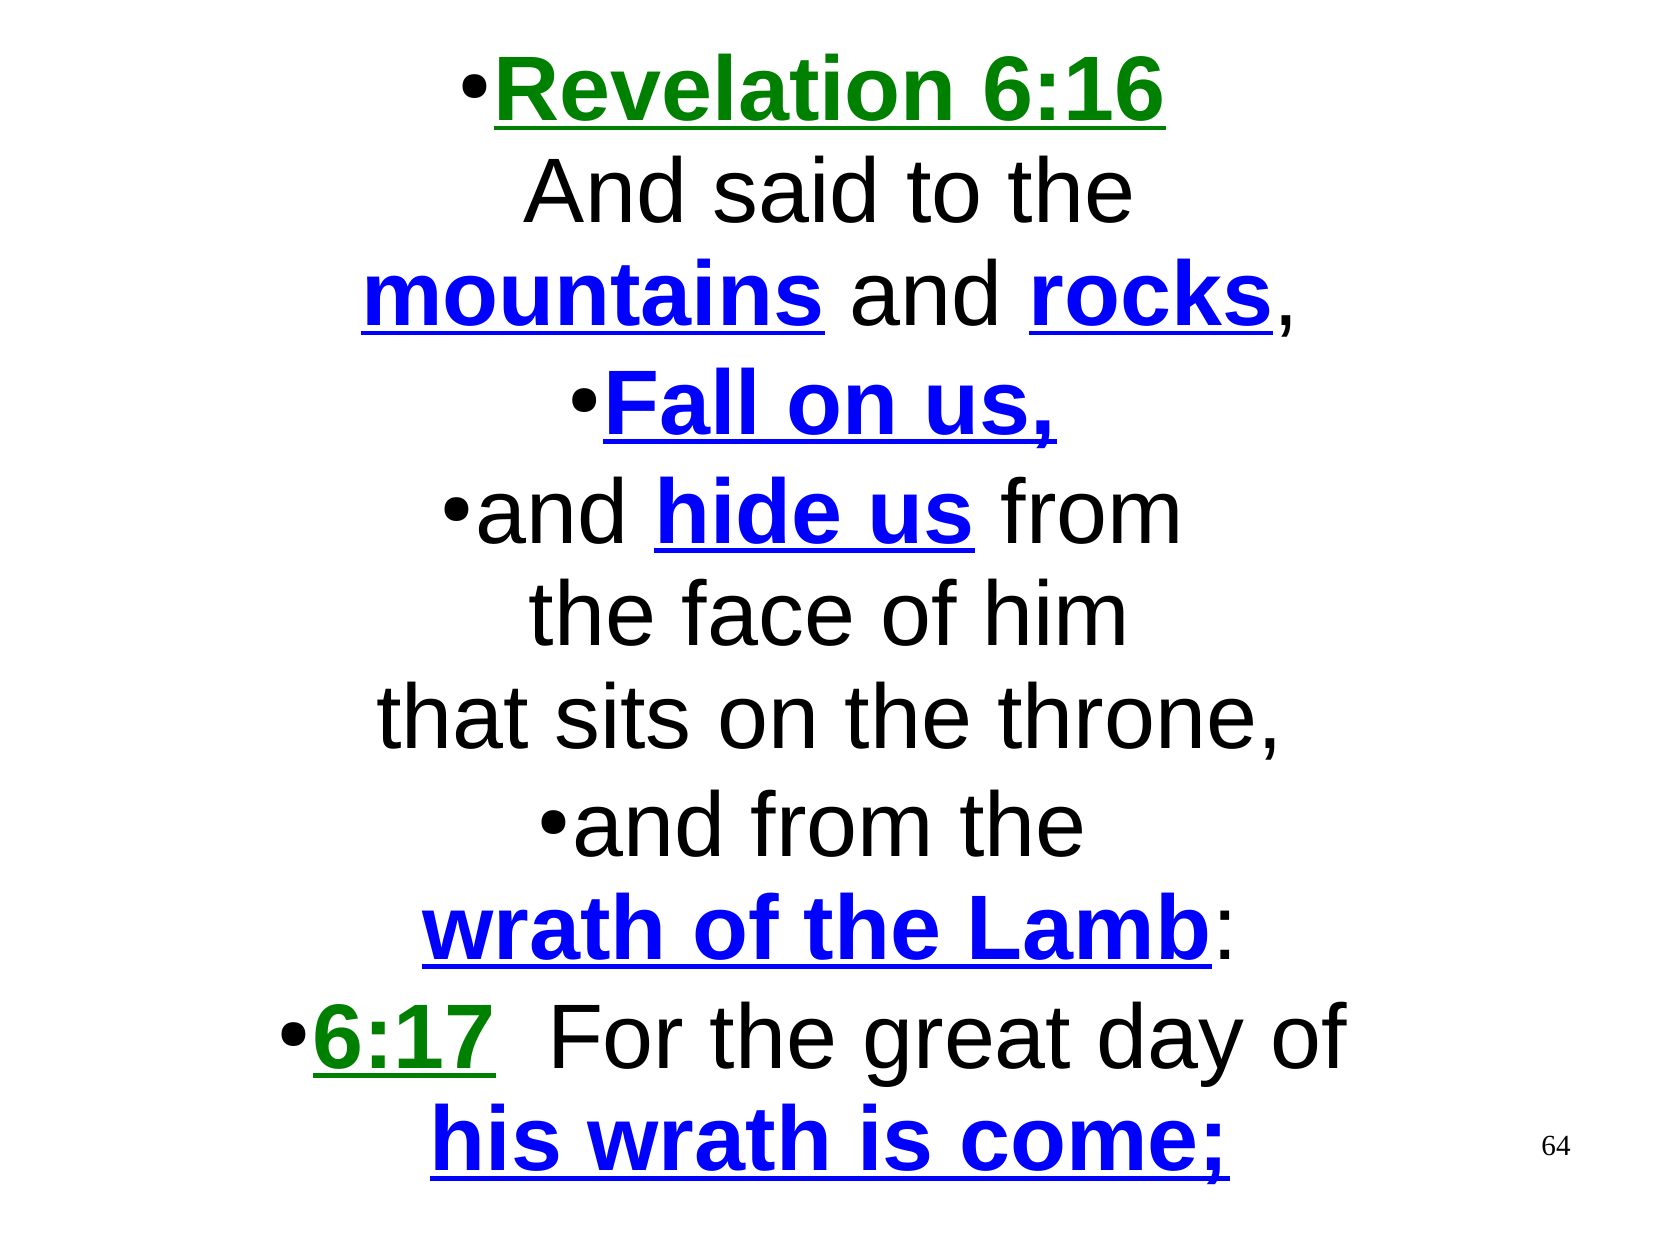

# Revelation 6:16  And said to the mountains and rocks,
Fall on us,
and hide us from
the face of him
that sits on the throne,
and from the
wrath of the Lamb:
6:17  For the great day of
his wrath is come;
64